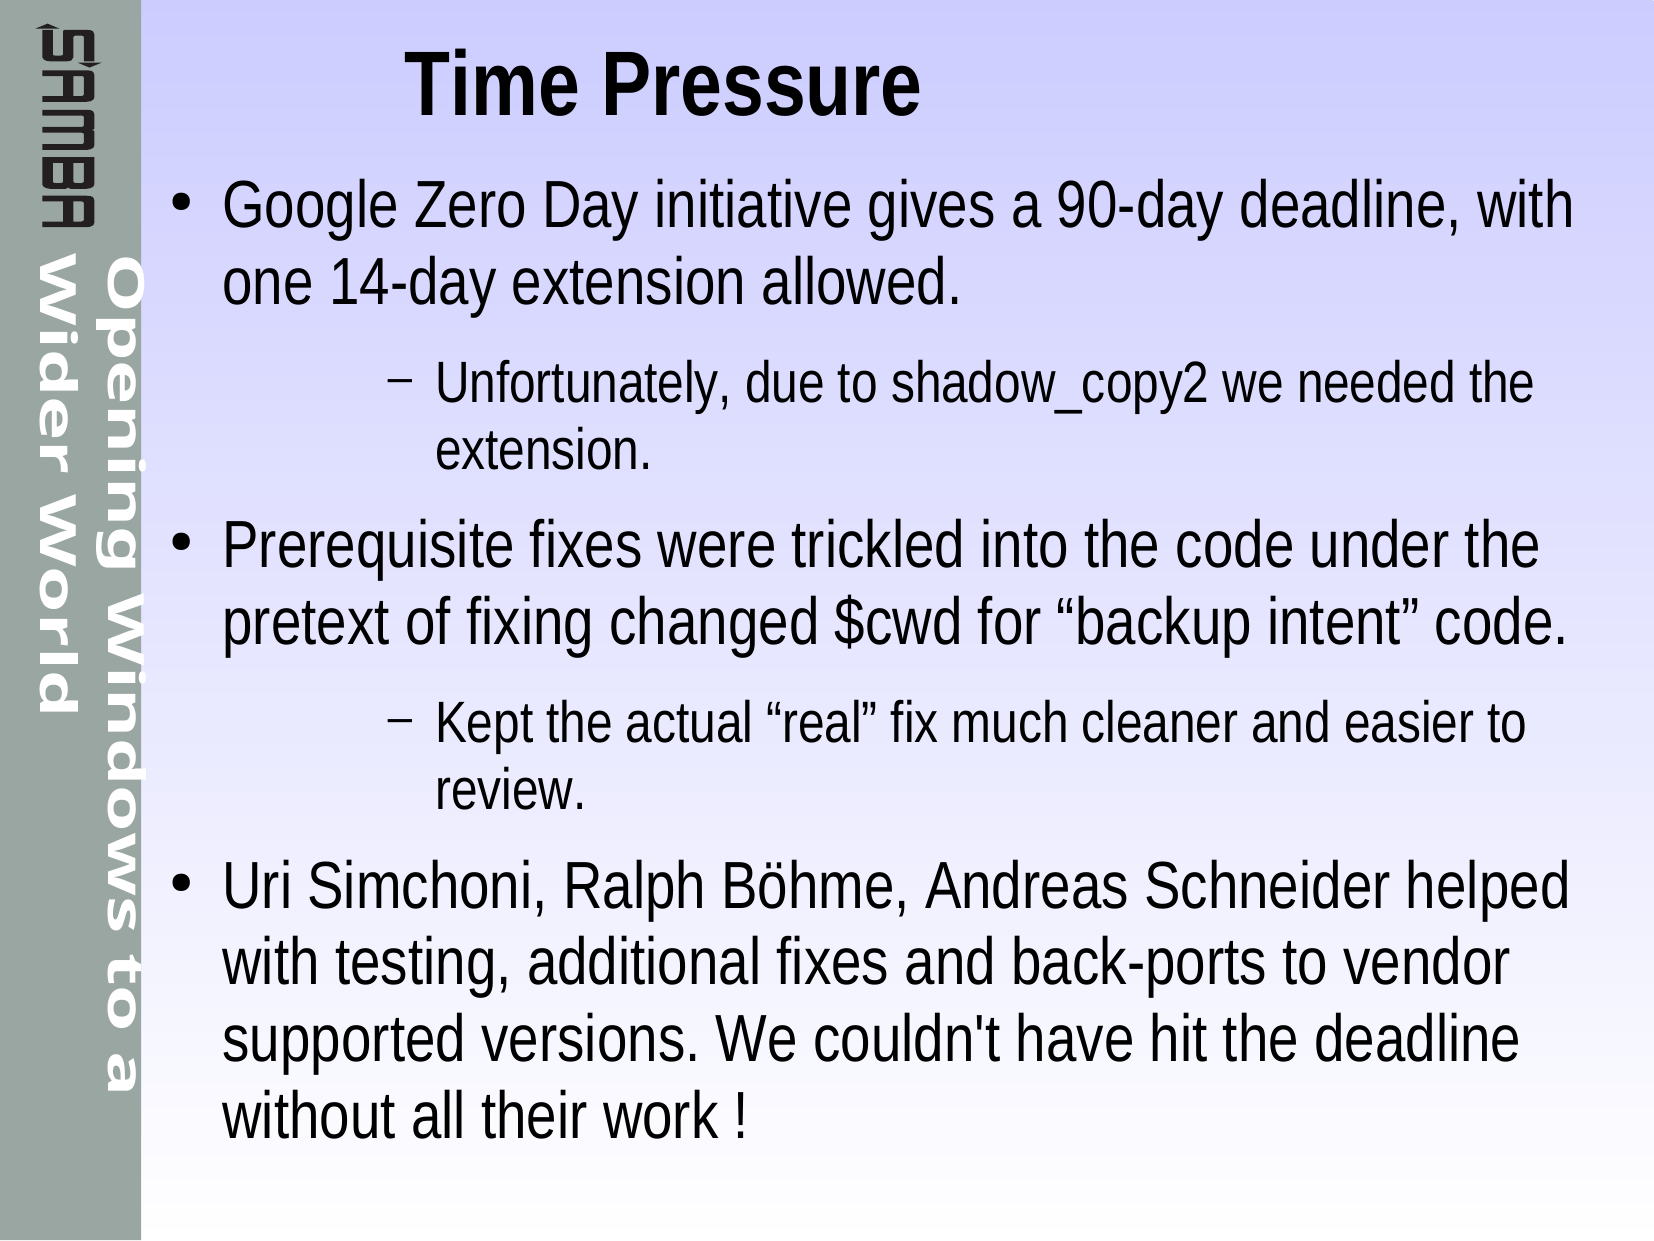

# Time Pressure
Google Zero Day initiative gives a 90-day deadline, with one 14-day extension allowed.
Unfortunately, due to shadow_copy2 we needed the extension.
Prerequisite fixes were trickled into the code under the pretext of fixing changed $cwd for “backup intent” code.
Kept the actual “real” fix much cleaner and easier to review.
Uri Simchoni, Ralph Böhme, Andreas Schneider helped with testing, additional fixes and back-ports to vendor supported versions. We couldn't have hit the deadline without all their work !